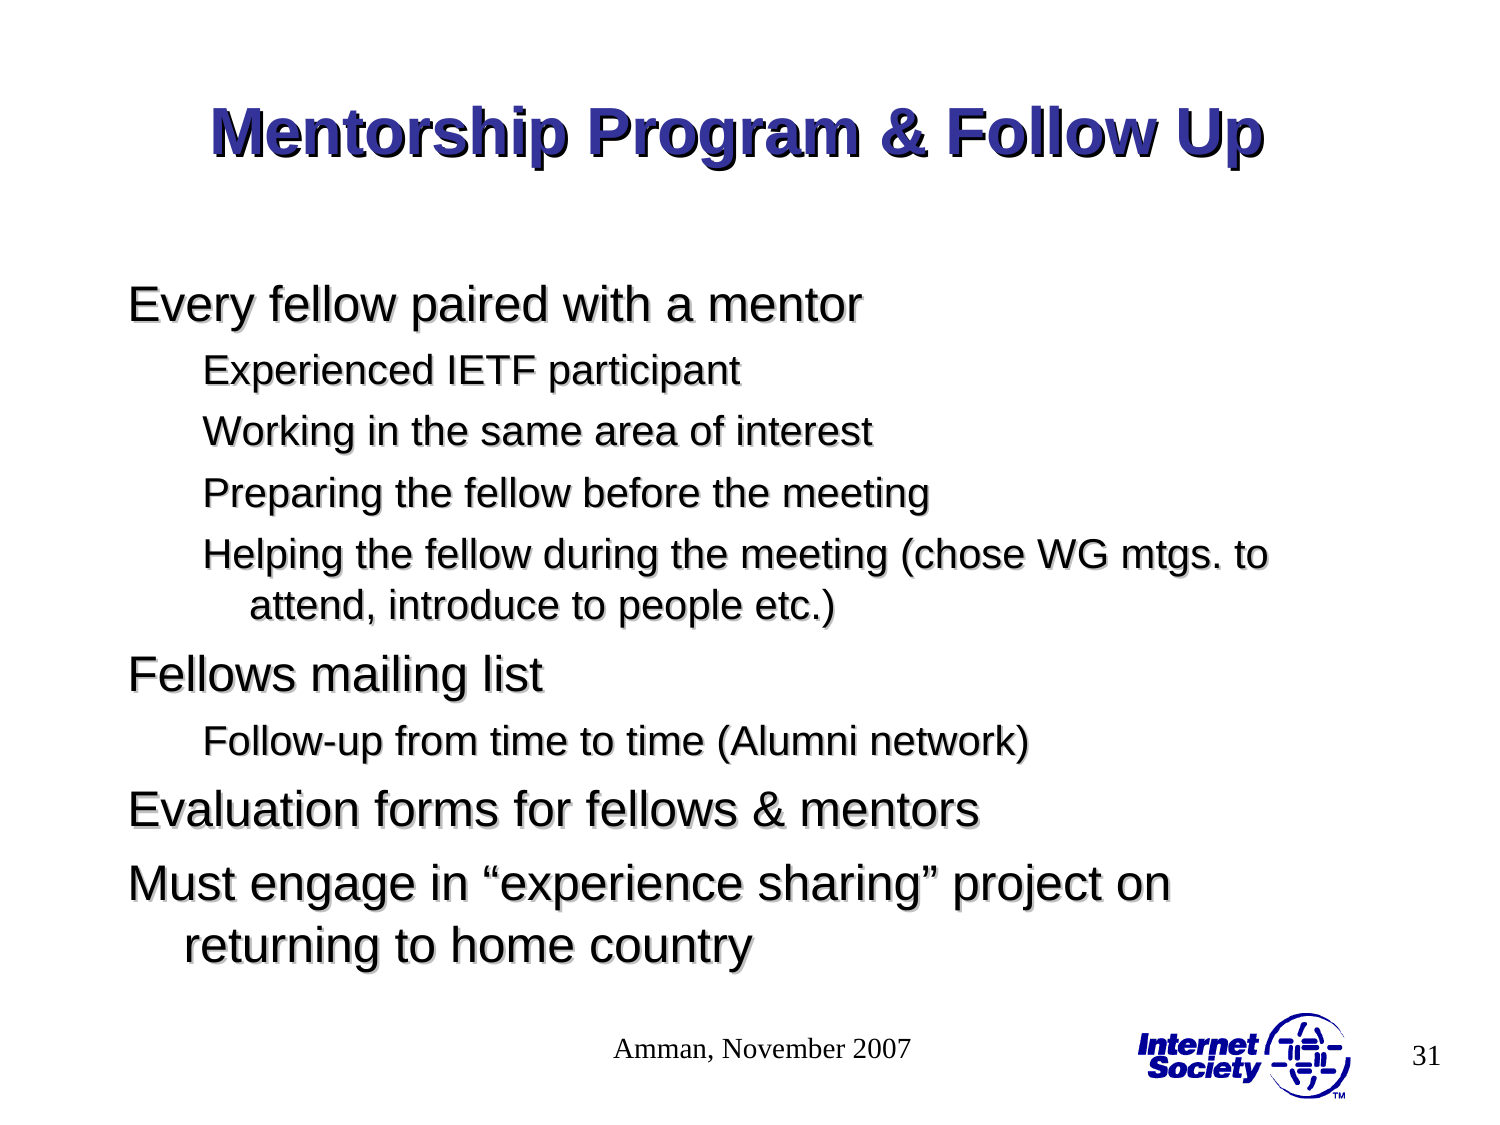

# Mentorship Program & Follow Up
Every fellow paired with a mentor
Experienced IETF participant
Working in the same area of interest
Preparing the fellow before the meeting
Helping the fellow during the meeting (chose WG mtgs. to attend, introduce to people etc.)
Fellows mailing list
Follow-up from time to time (Alumni network)
Evaluation forms for fellows & mentors
Must engage in “experience sharing” project on returning to home country